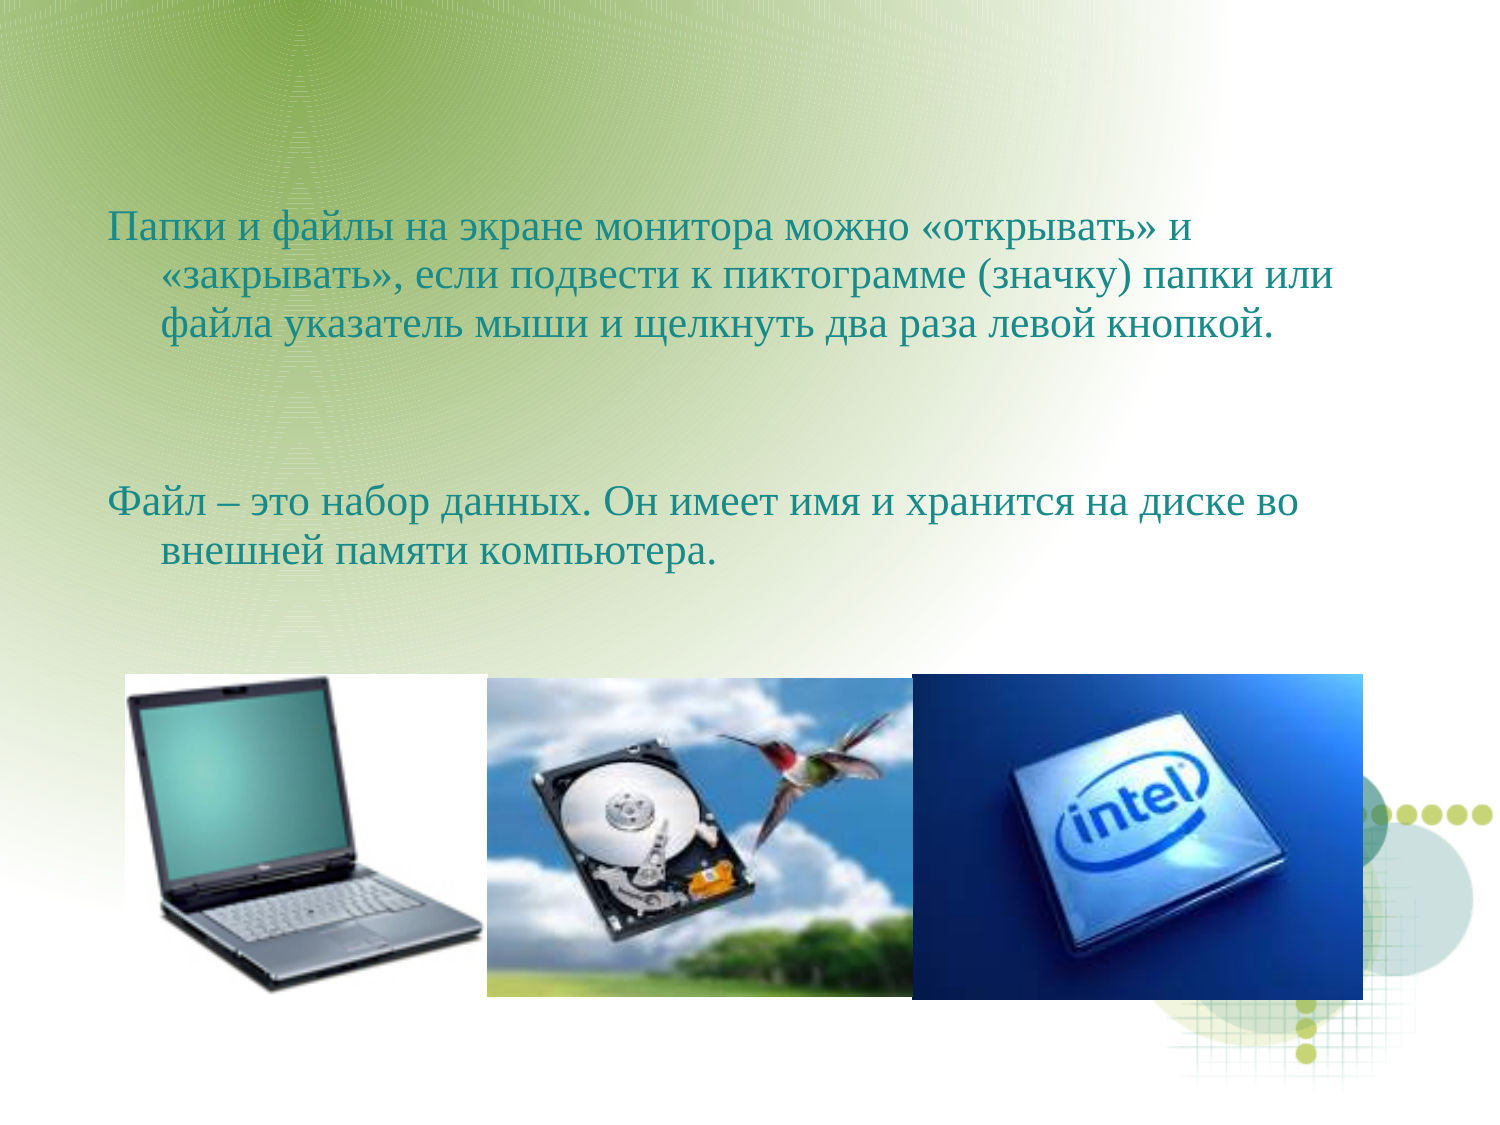

# Папки и файлы на экране монитора можно «открывать» и «закрывать», если подвести к пиктограмме (значку) папки или файла указатель мыши и щелкнуть два раза левой кнопкой.
Файл – это набор данных. Он имеет имя и хранится на диске во внешней памяти компьютера.